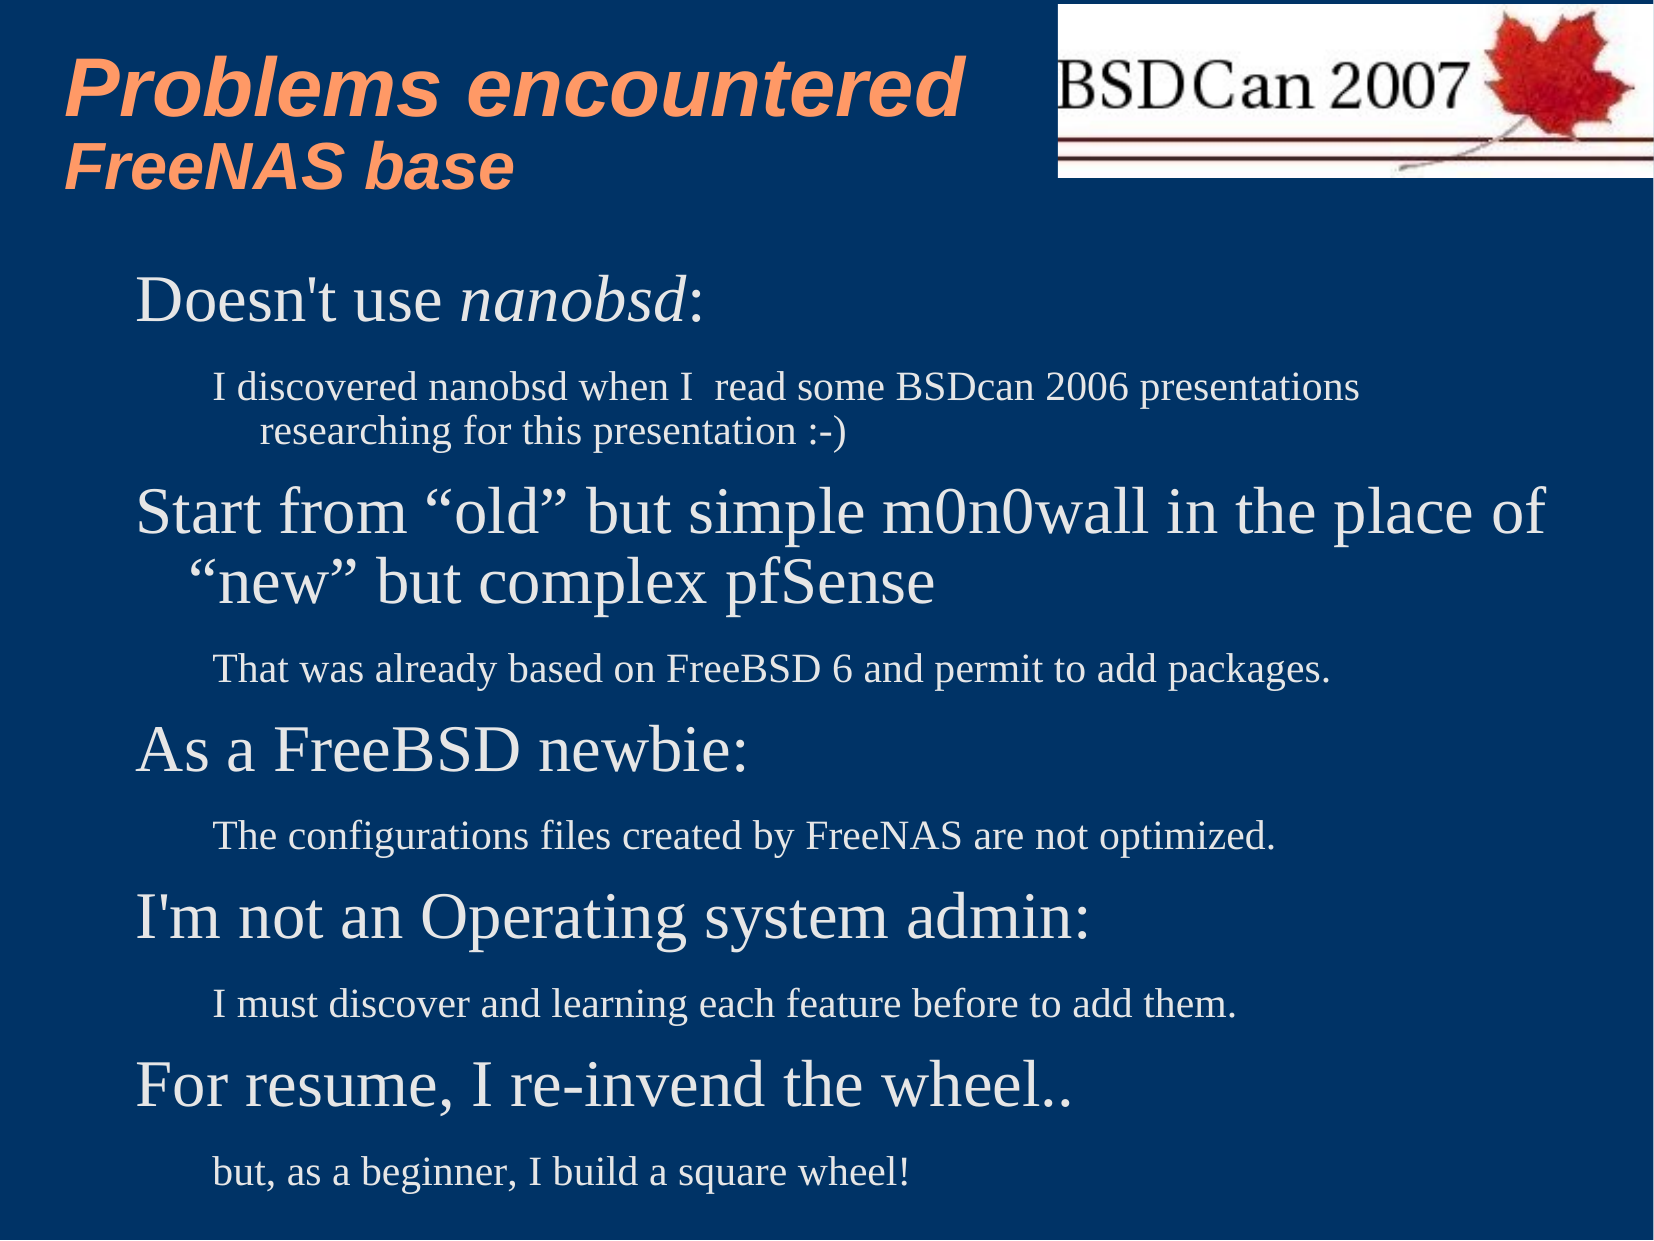

# Problems encountered FreeNAS base
Doesn't use nanobsd:
I discovered nanobsd when I read some BSDcan 2006 presentations researching for this presentation :-)
Start from “old” but simple m0n0wall in the place of “new” but complex pfSense
That was already based on FreeBSD 6 and permit to add packages.
As a FreeBSD newbie:
The configurations files created by FreeNAS are not optimized.
I'm not an Operating system admin:
I must discover and learning each feature before to add them.
For resume, I re-invend the wheel..
but, as a beginner, I build a square wheel!